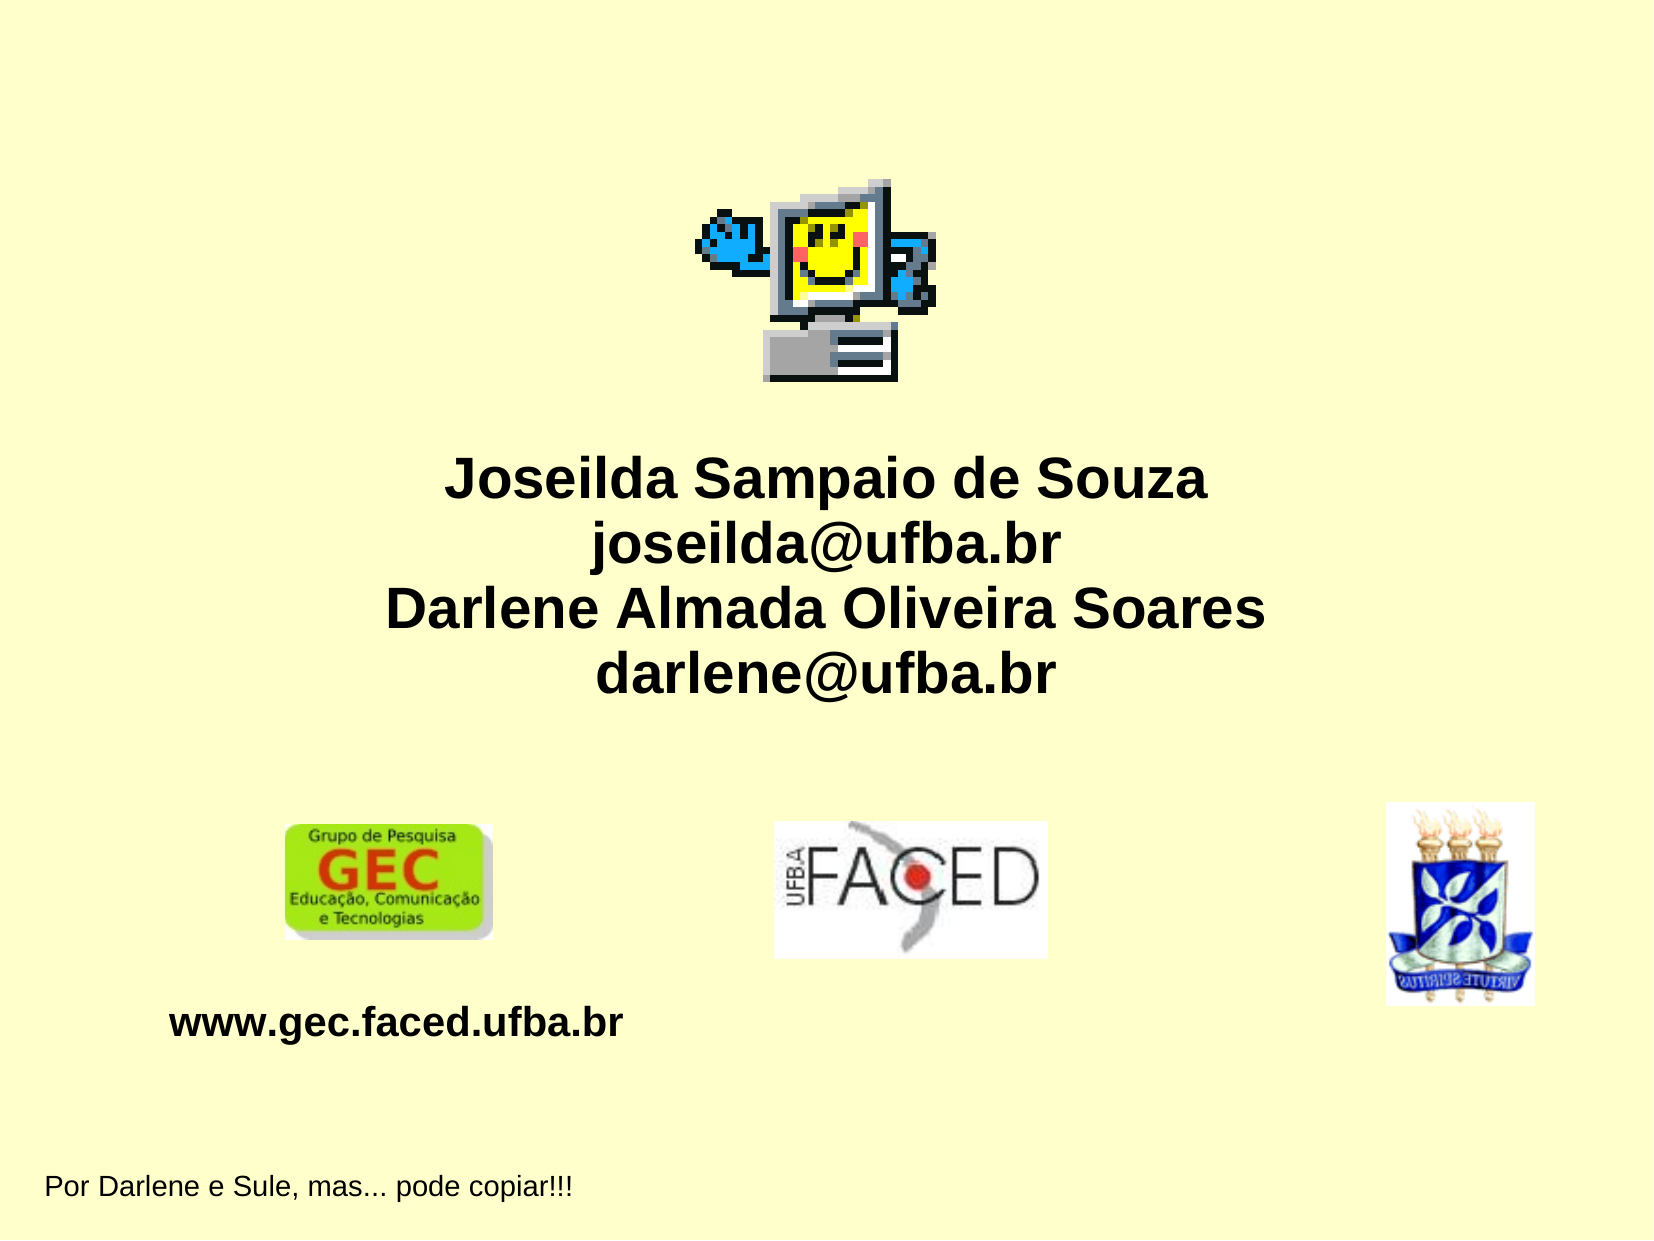

Joseilda Sampaio de Souza
joseilda@ufba.br
Darlene Almada Oliveira Soares
darlene@ufba.br
www.gec.faced.ufba.br
Por Darlene e Sule, mas... pode copiar!!!